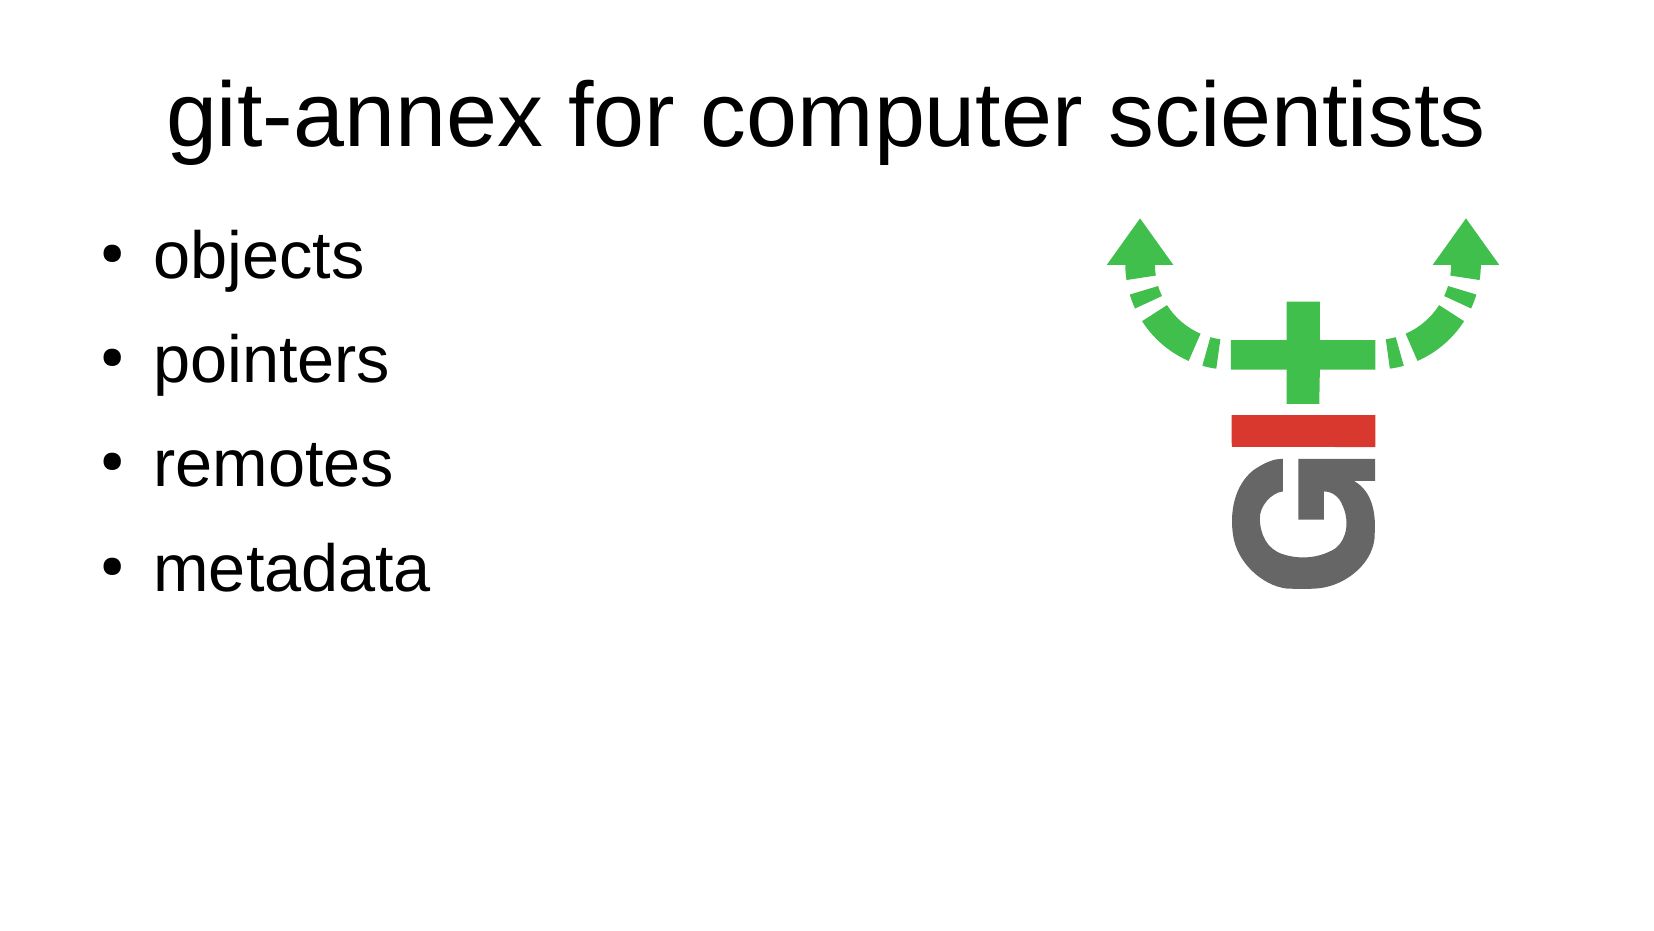

# git-annex for computer scientists
objects
pointers
remotes
metadata